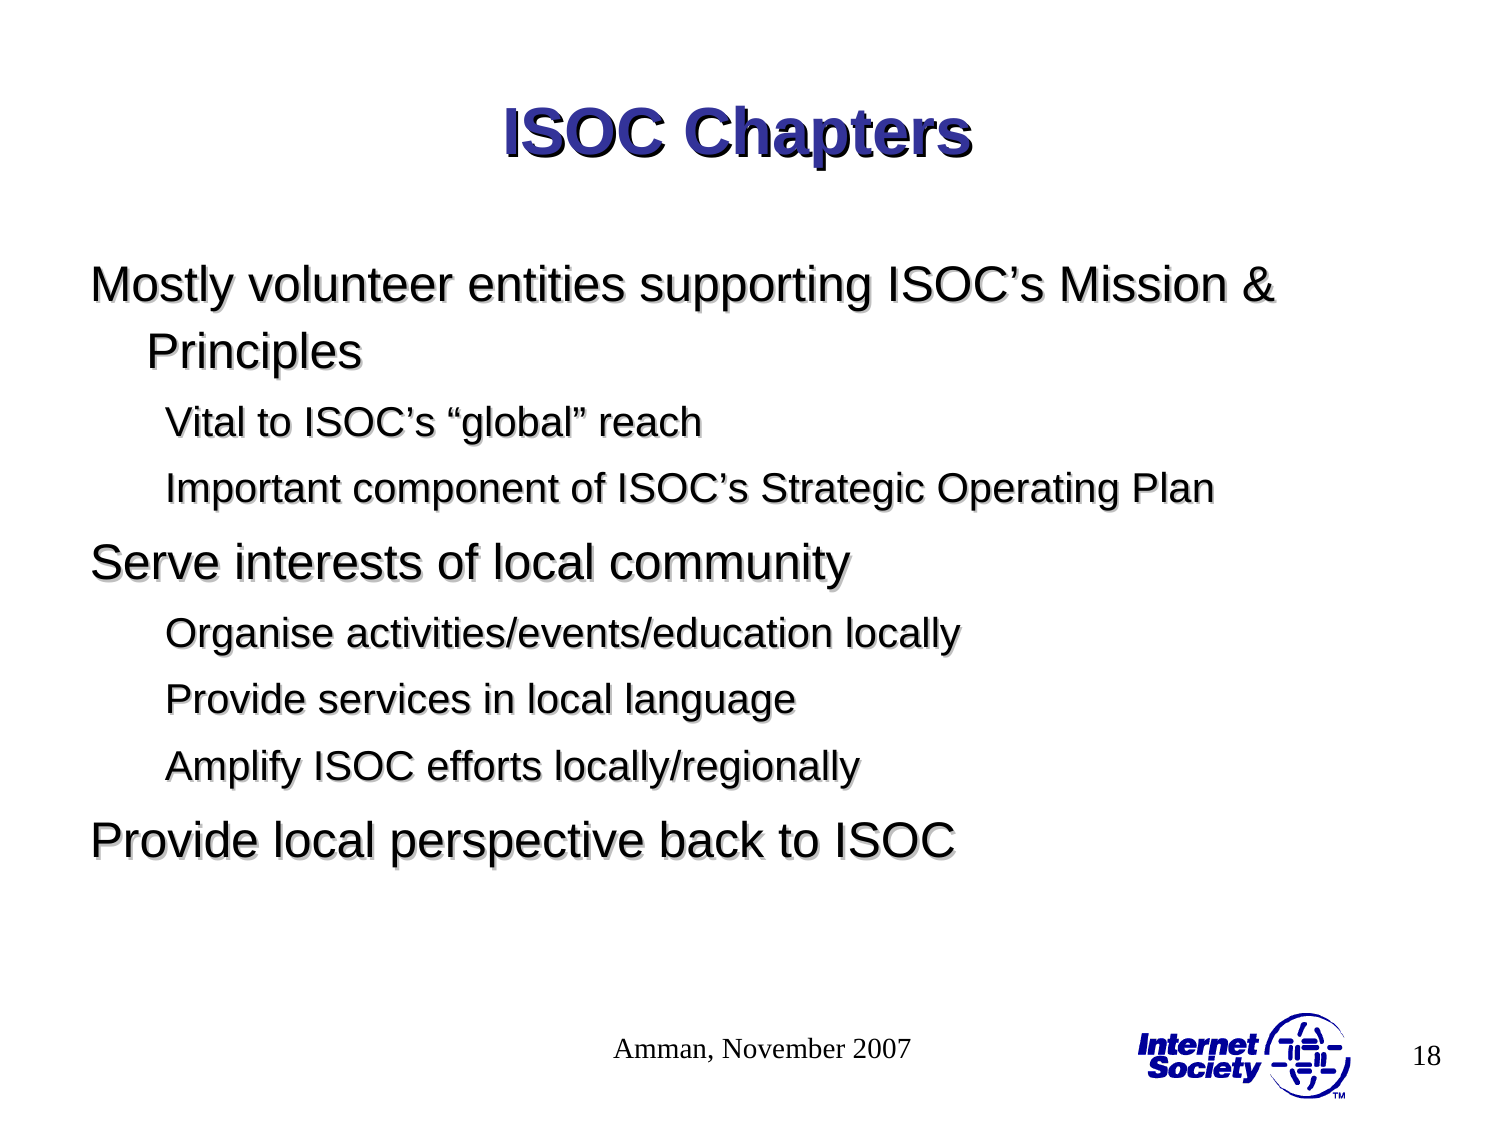

# ISOC Chapters
Mostly volunteer entities supporting ISOC’s Mission & Principles
Vital to ISOC’s “global” reach
Important component of ISOC’s Strategic Operating Plan
Serve interests of local community
Organise activities/events/education locally
Provide services in local language
Amplify ISOC efforts locally/regionally
Provide local perspective back to ISOC